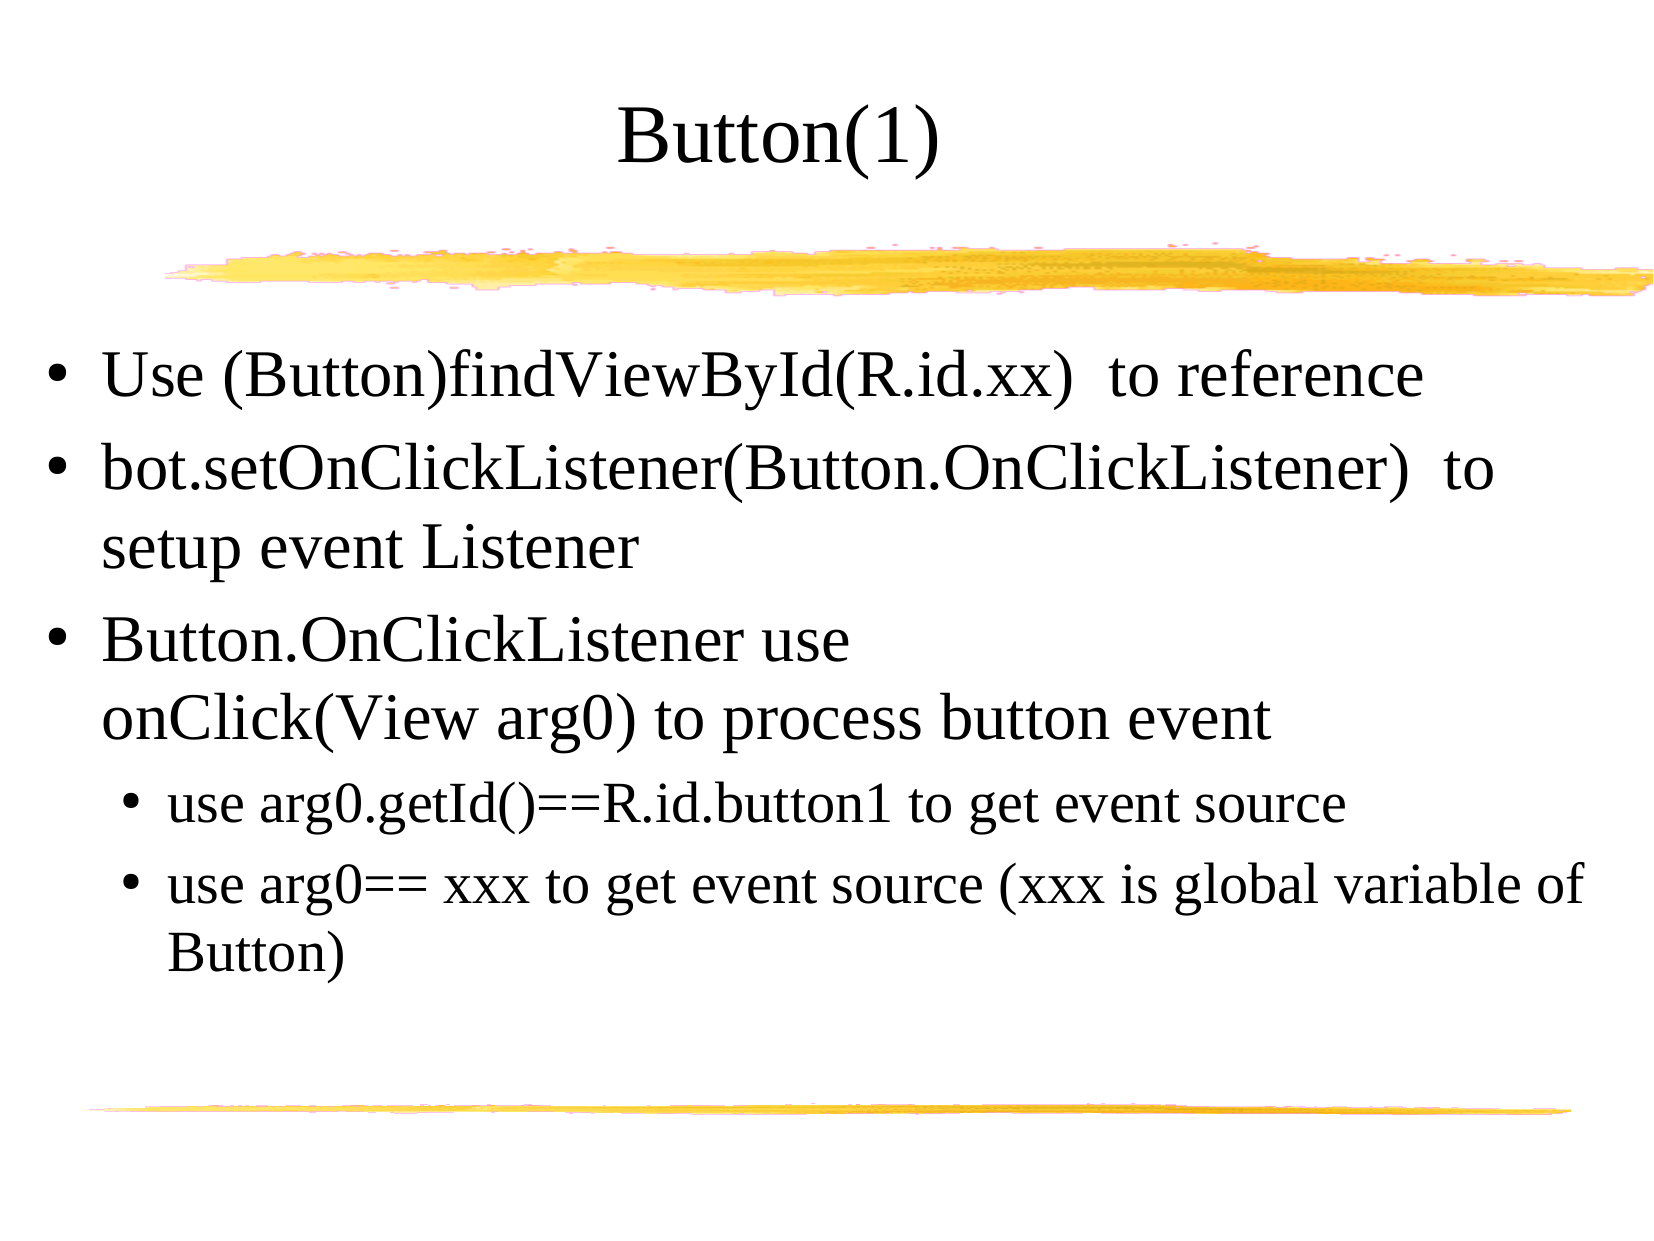

# Button(1)
Use (Button)findViewById(R.id.xx) to reference
bot.setOnClickListener(Button.OnClickListener) to
setup event Listener
Button.OnClickListener use
onClick(View arg0) to process button event
use arg0.getId()==R.id.button1 to get event source
use arg0== xxx to get event source (xxx is global variable of Button)